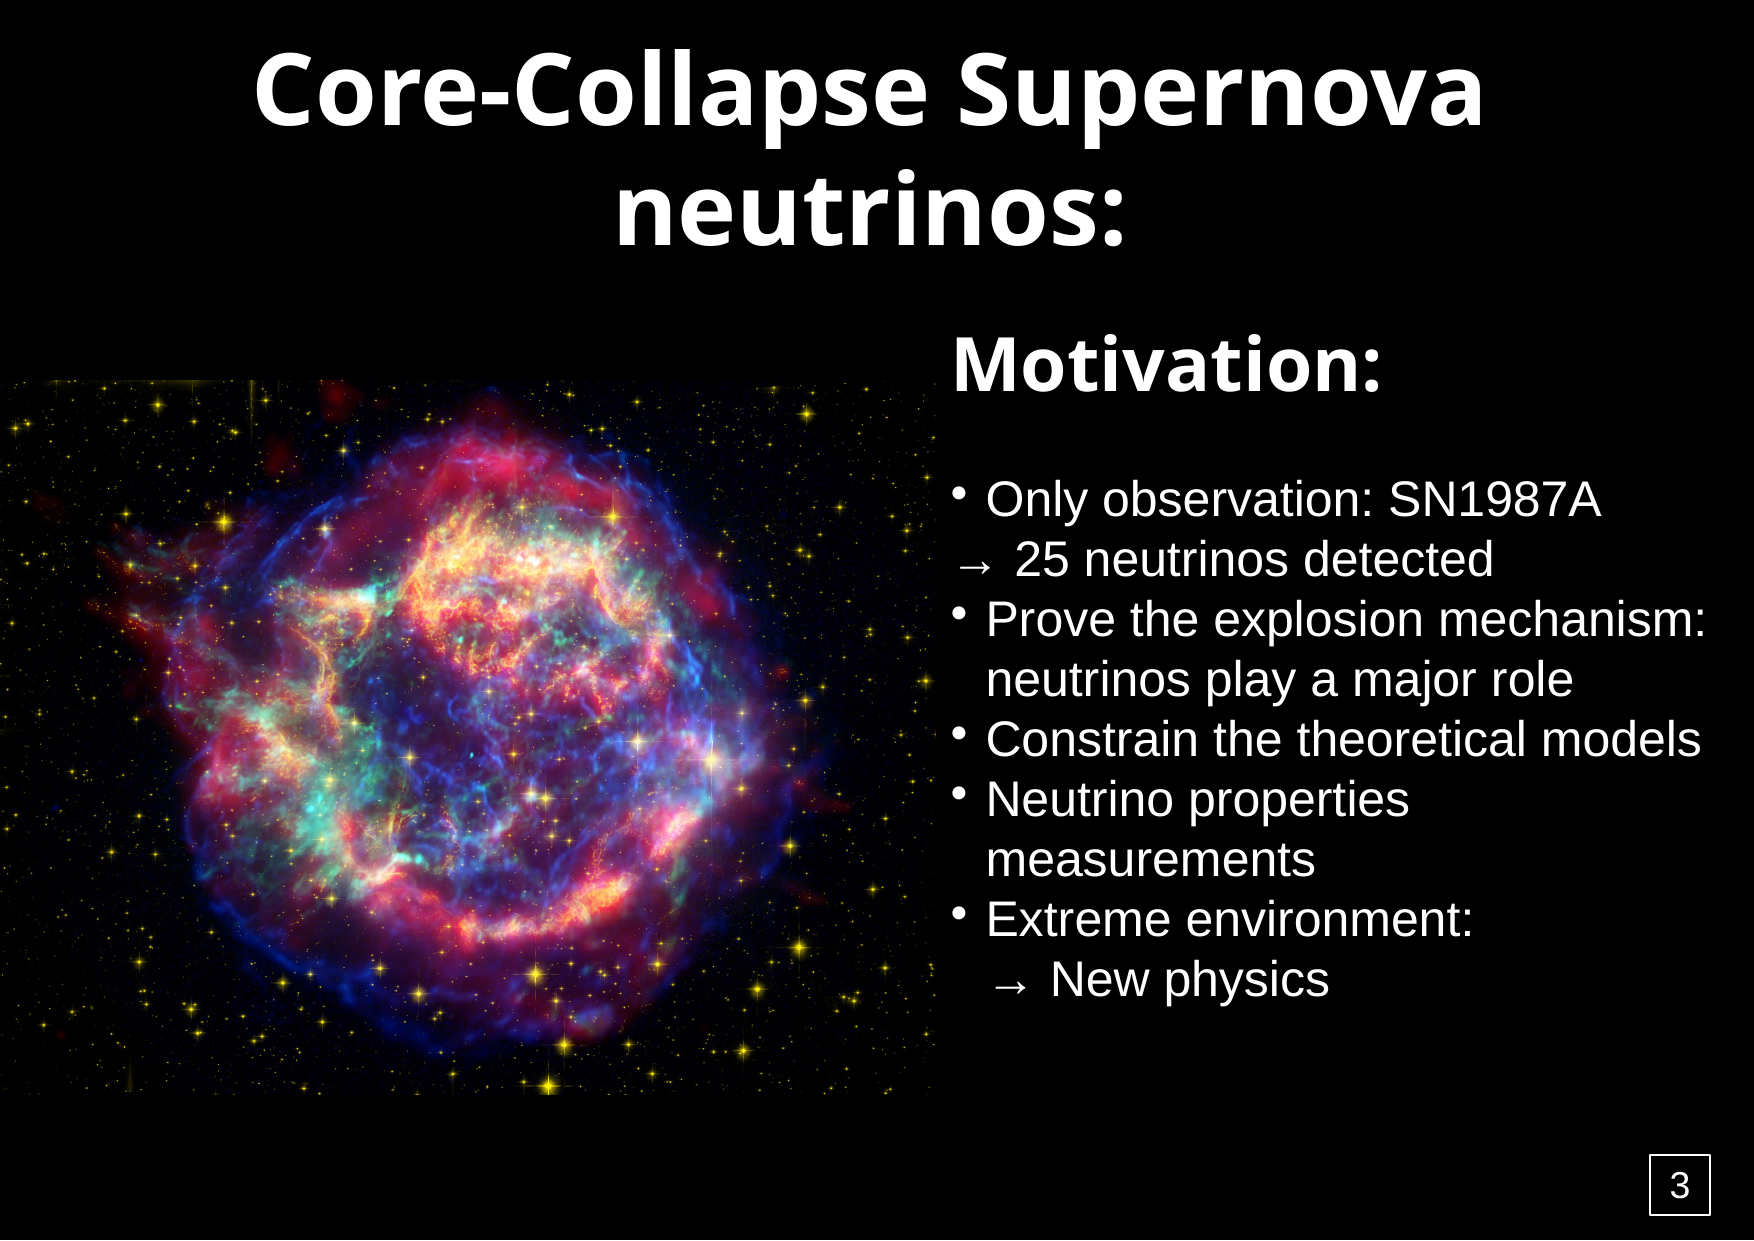

Core-Collapse Supernova neutrinos:
Motivation:
Only observation: SN1987A
→ 25 neutrinos detected
Prove the explosion mechanism: neutrinos play a major role
Constrain the theoretical models
Neutrino properties measurements
Extreme environment:
→ New physics
3